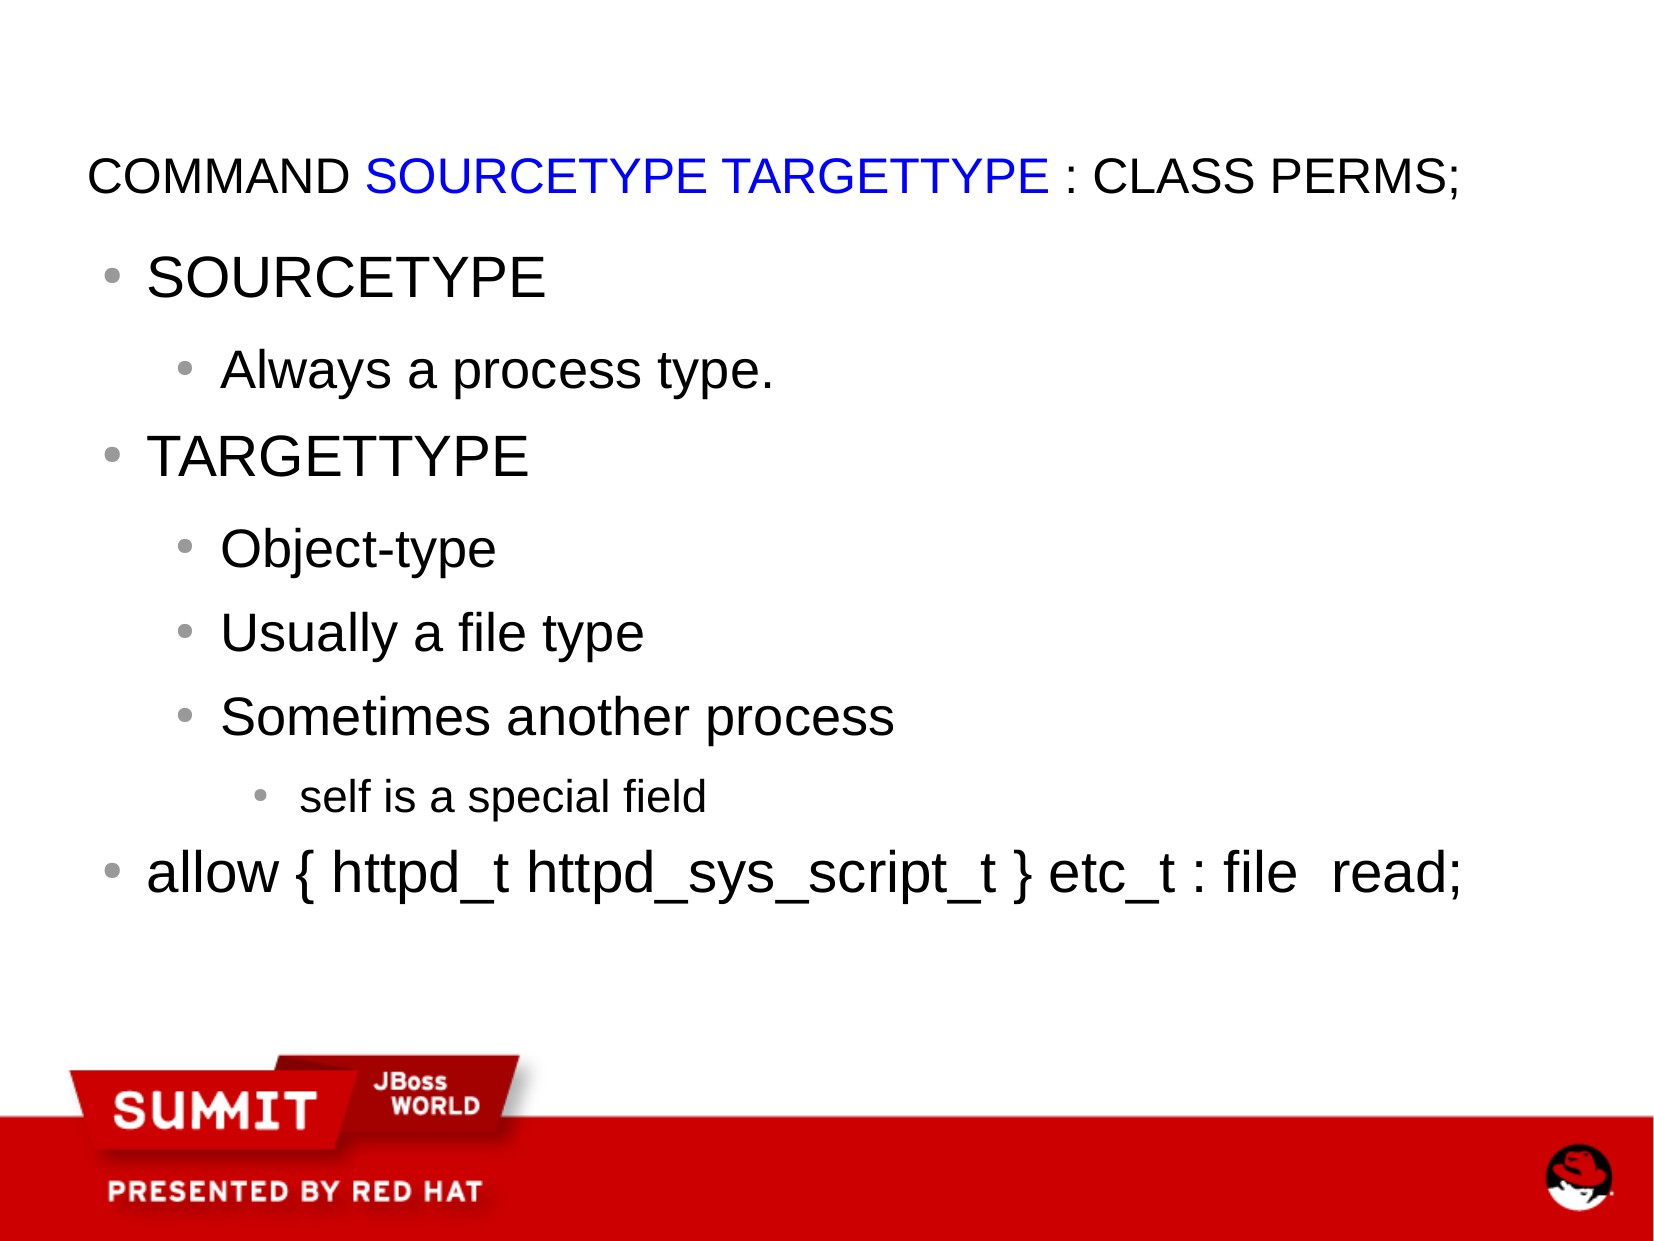

# COMMAND SOURCETYPE TARGETTYPE : CLASS PERMS;
SOURCETYPE
Always a process type.
TARGETTYPE
Object-type
Usually a file type
Sometimes another process
self is a special field
allow { httpd_t httpd_sys_script_t } etc_t : file read;